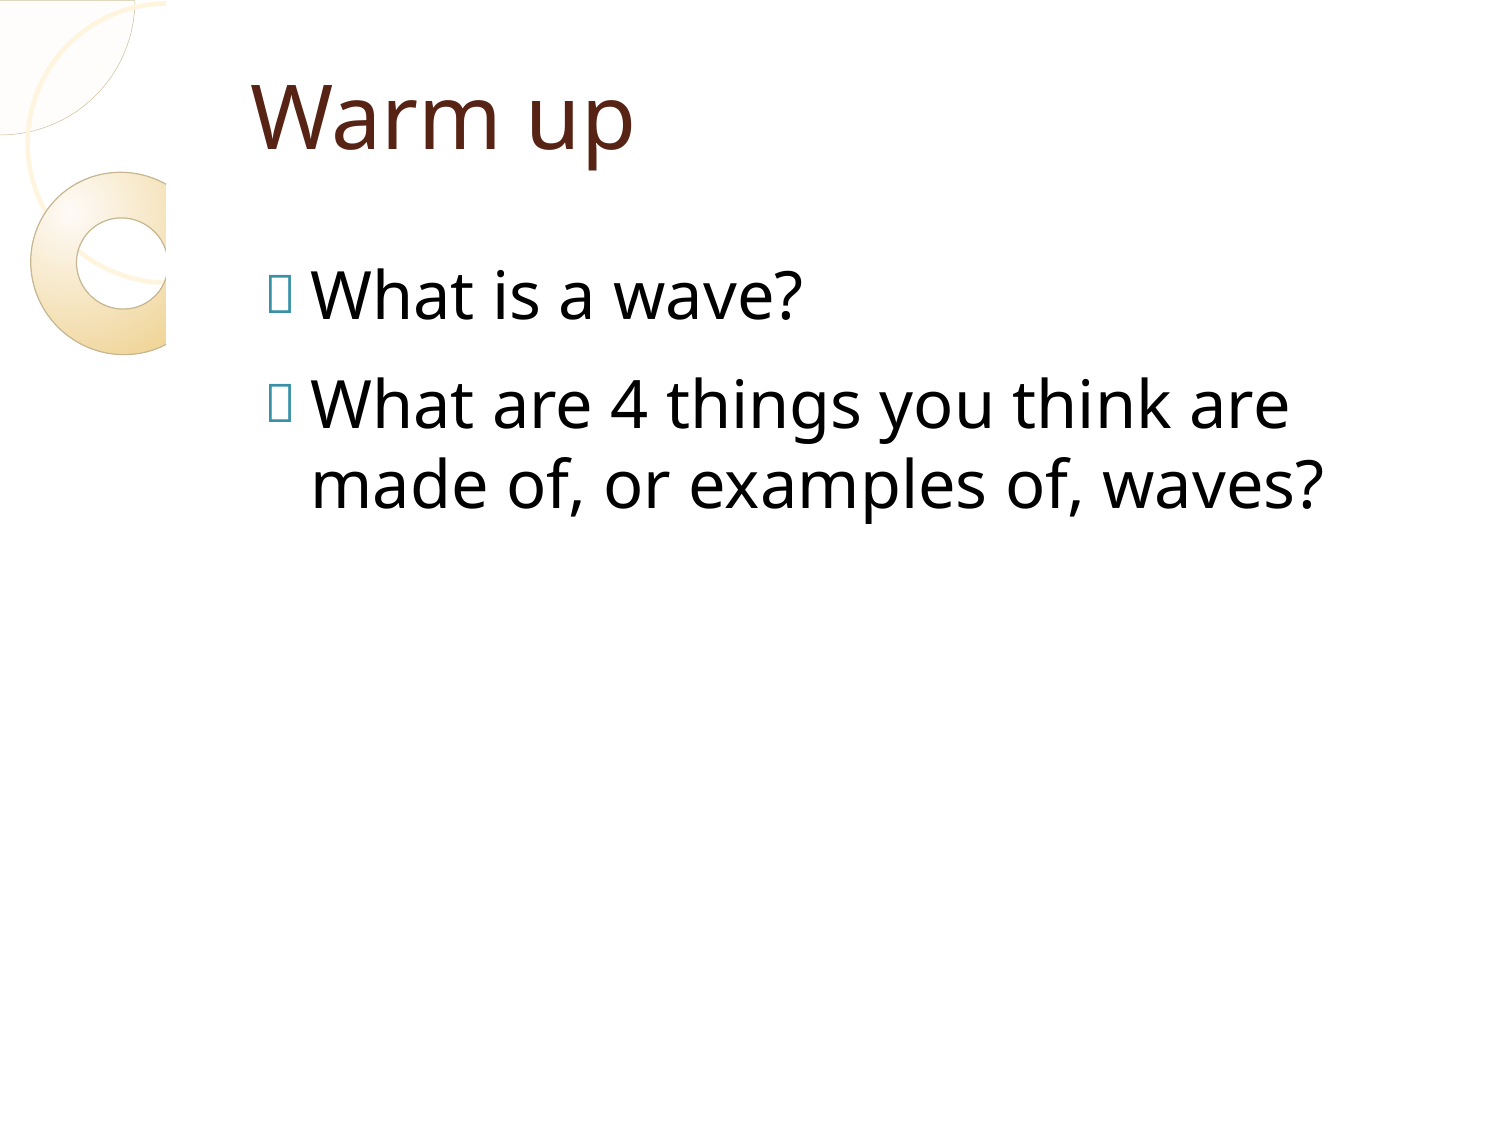

# Warm up
What is a wave?
What are 4 things you think are made of, or examples of, waves?